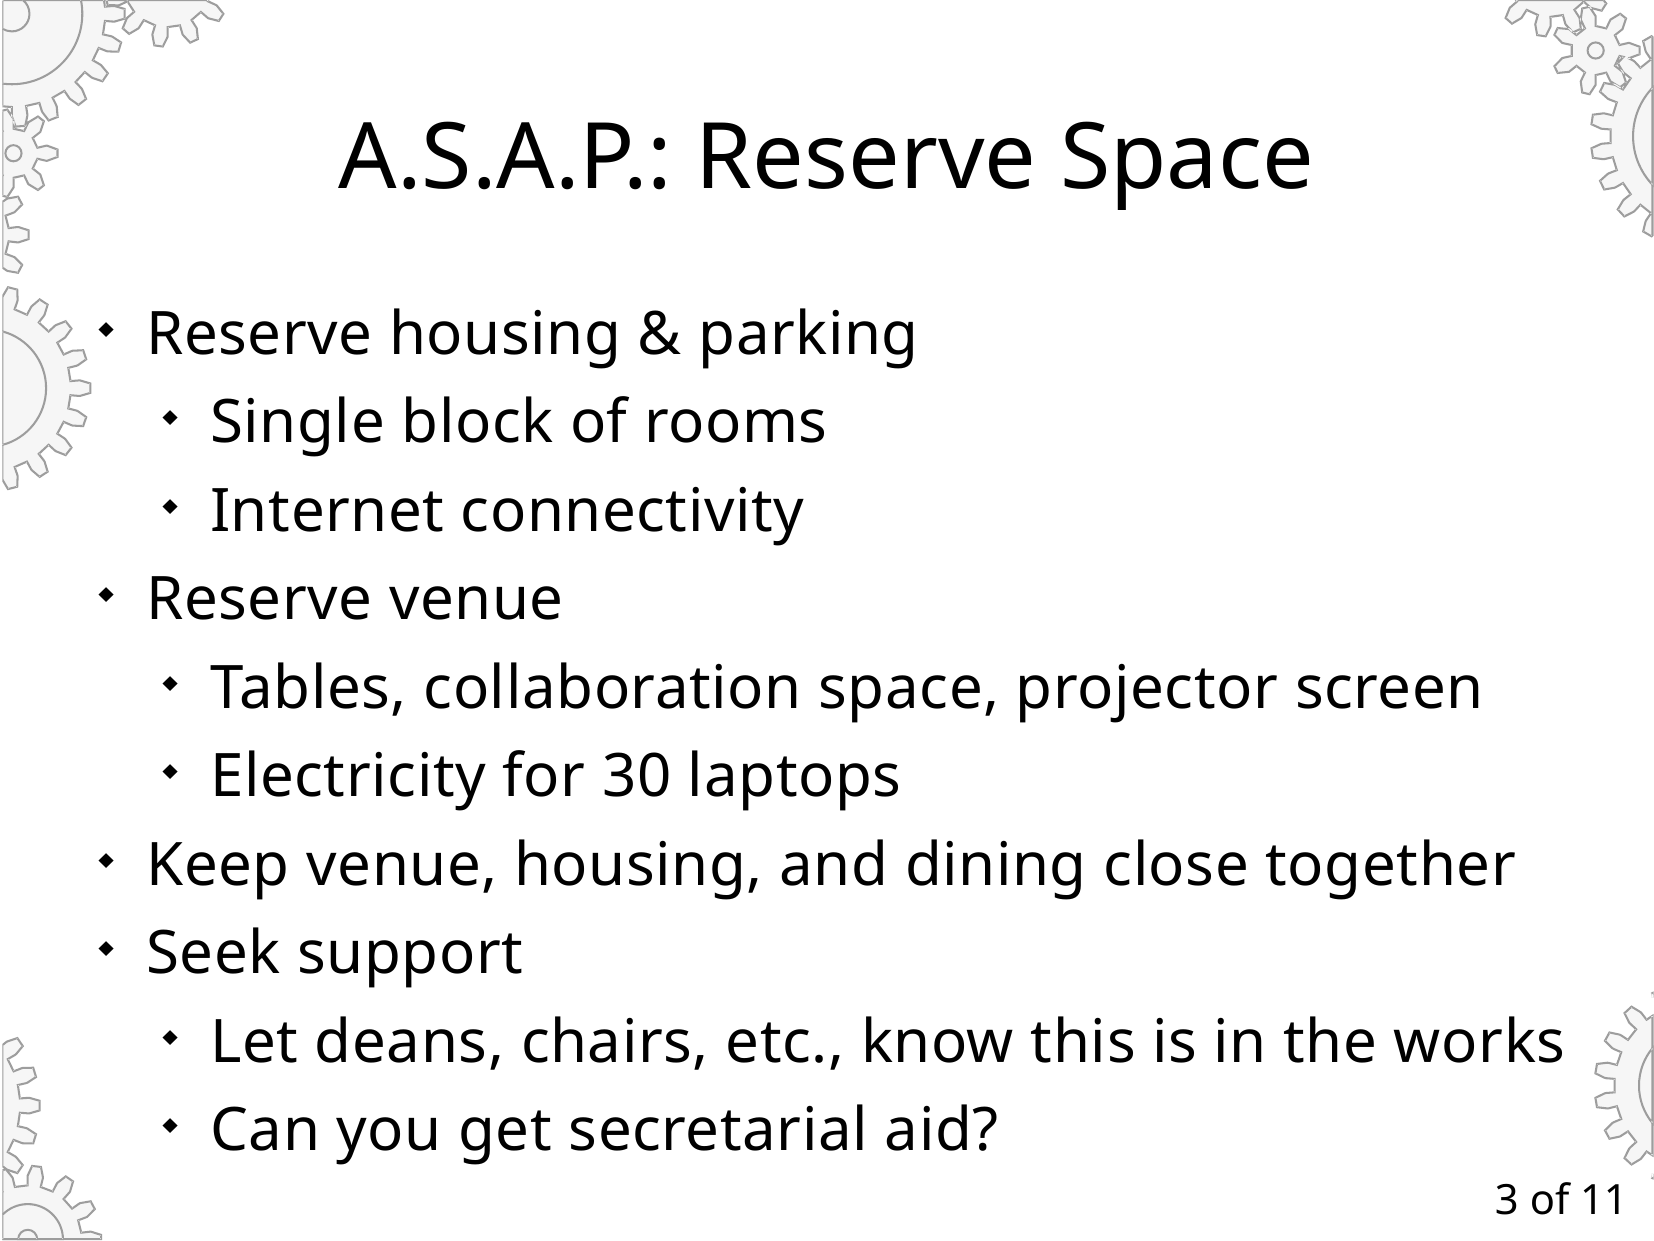

# A.S.A.P.: Reserve Space
Reserve housing & parking
Single block of rooms
Internet connectivity
Reserve venue
Tables, collaboration space, projector screen
Electricity for 30 laptops
Keep venue, housing, and dining close together
Seek support
Let deans, chairs, etc., know this is in the works
Can you get secretarial aid?